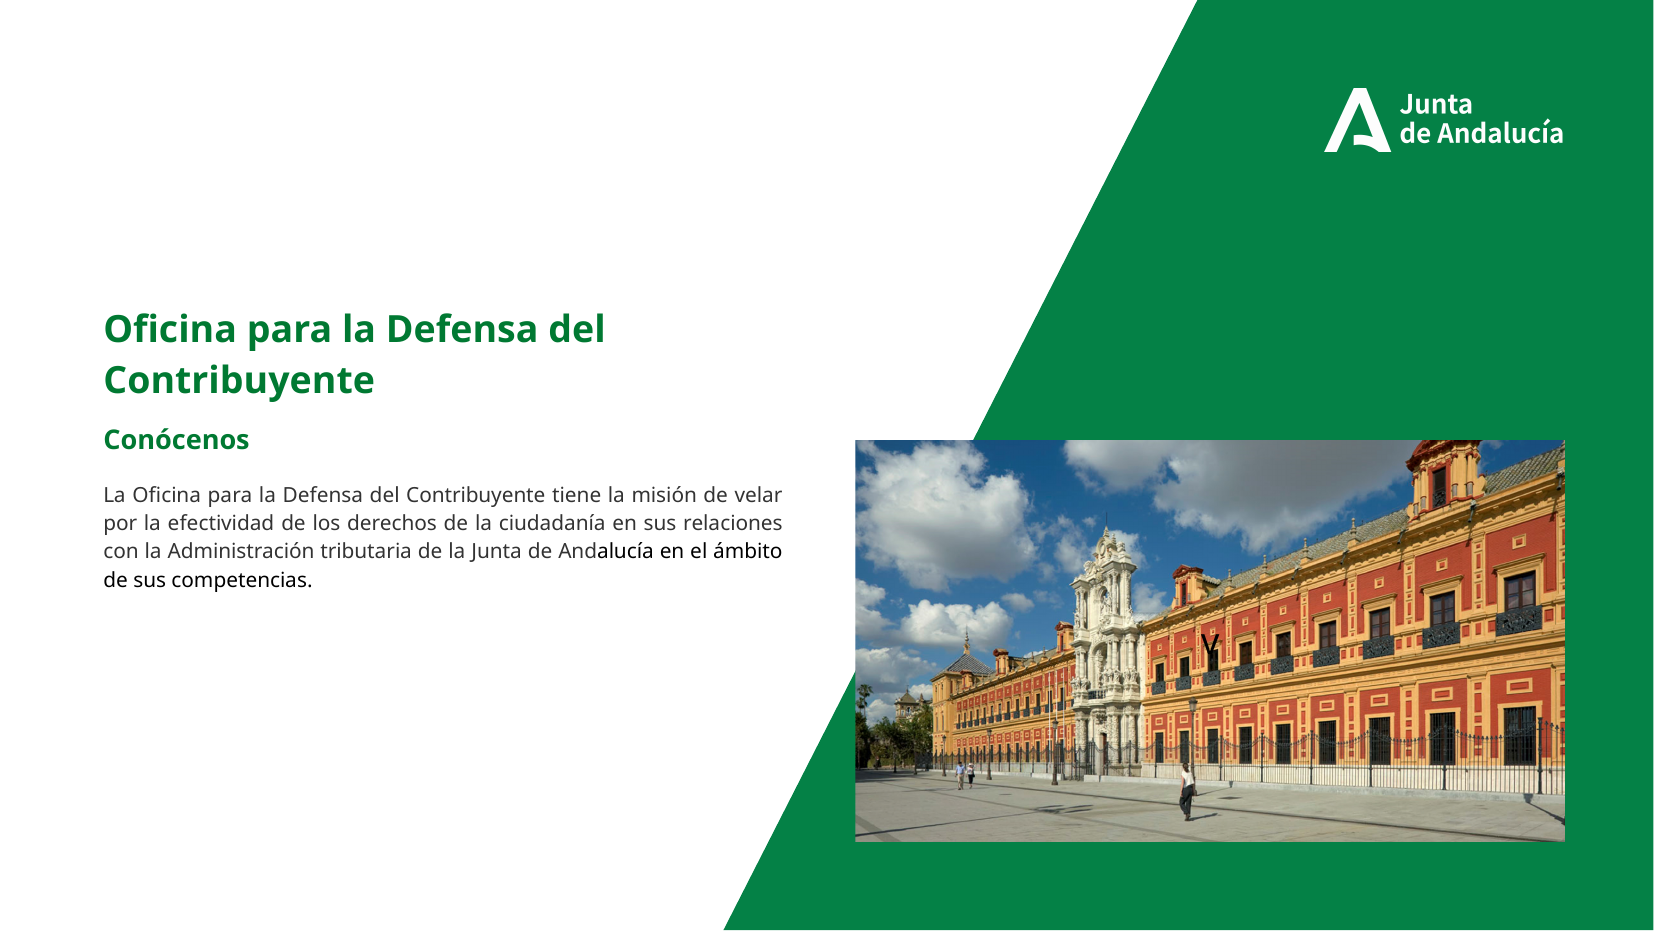

Oficina para la Defensa del Contribuyente
Conócenos
v
La Oficina para la Defensa del Contribuyente tiene la misión de velar por la efectividad de los derechos de la ciudadanía en sus relaciones con la Administración tributaria de la Junta de Andalucía en el ámbito de sus competencias.